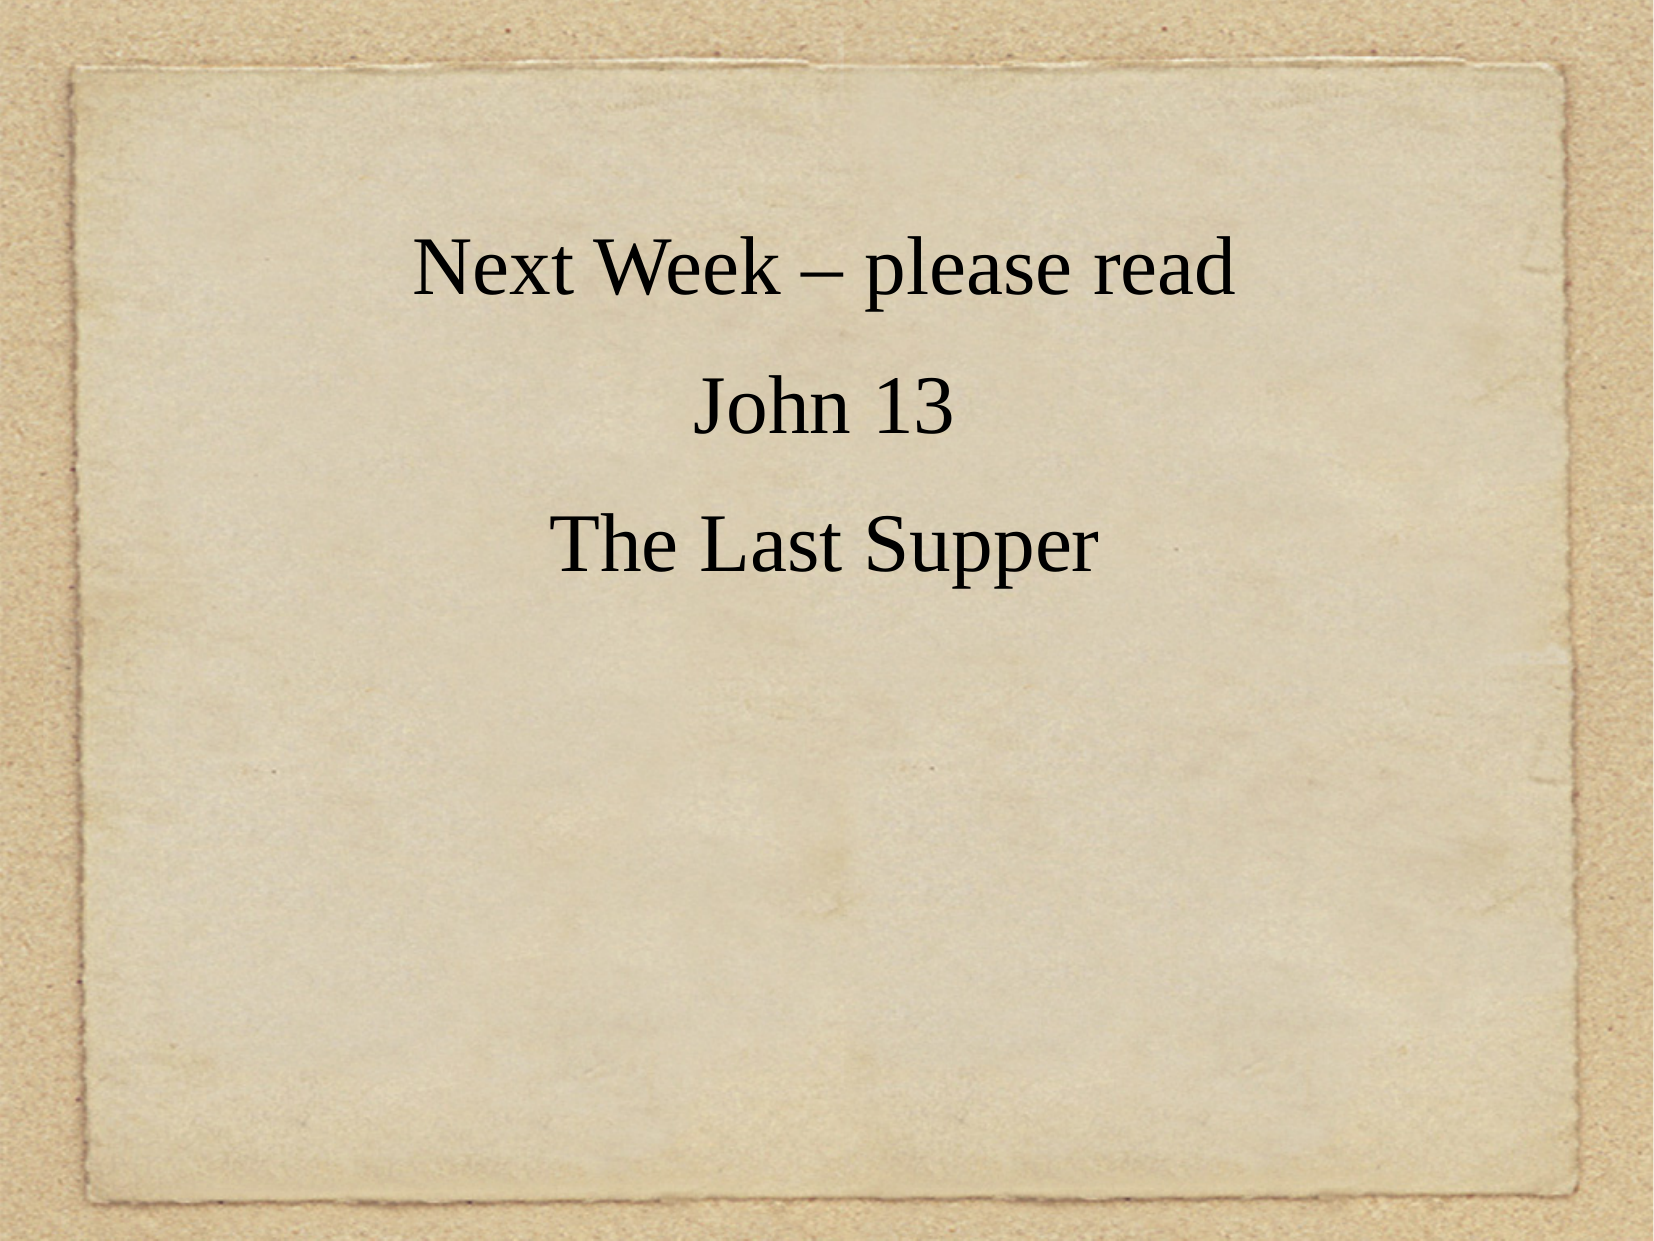

Next Week – please read
John 13
The Last Supper